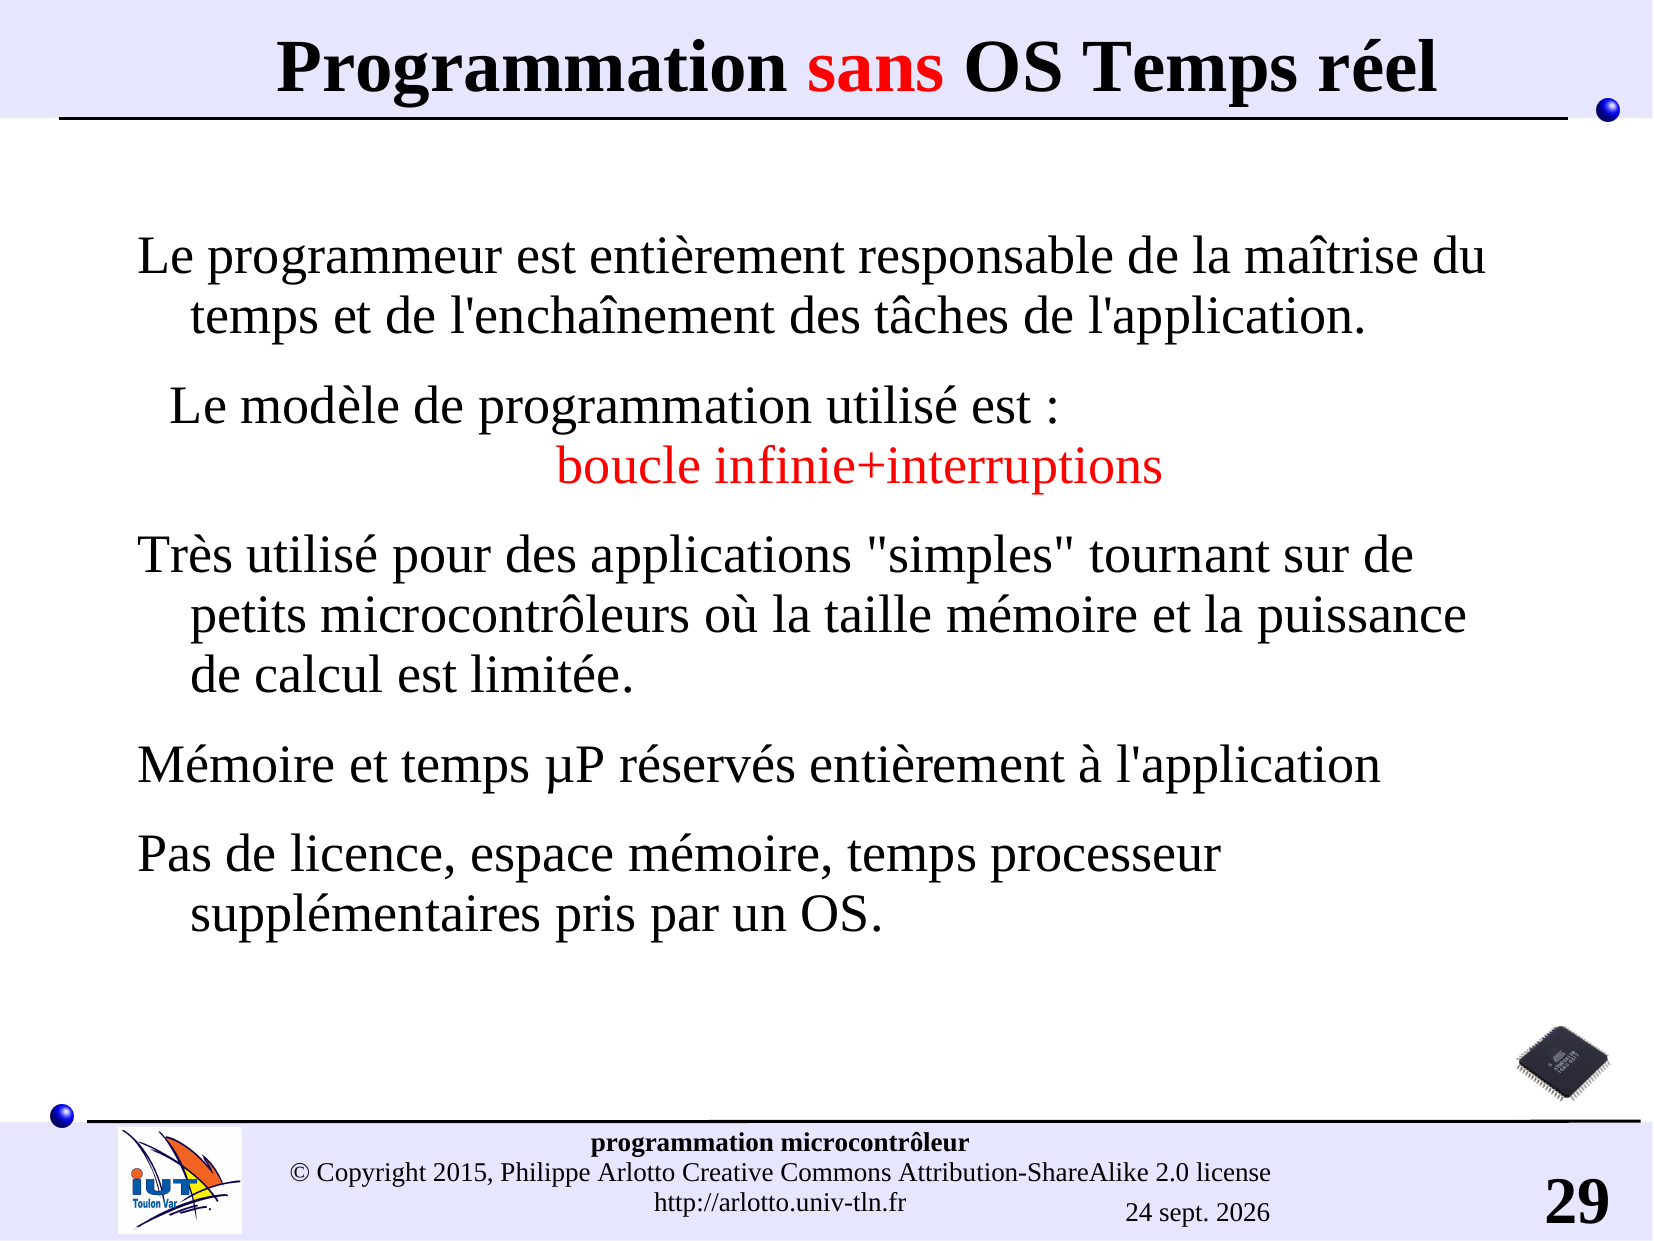

# Programmation sans OS Temps réel
Le programmeur est entièrement responsable de la maîtrise du temps et de l'enchaînement des tâches de l'application.
Le modèle de programmation utilisé est : 		boucle infinie+interruptions
Très utilisé pour des applications "simples" tournant sur de petits microcontrôleurs où la taille mémoire et la puissance de calcul est limitée.
Mémoire et temps µP réservés entièrement à l'application
Pas de licence, espace mémoire, temps processeur supplémentaires pris par un OS.